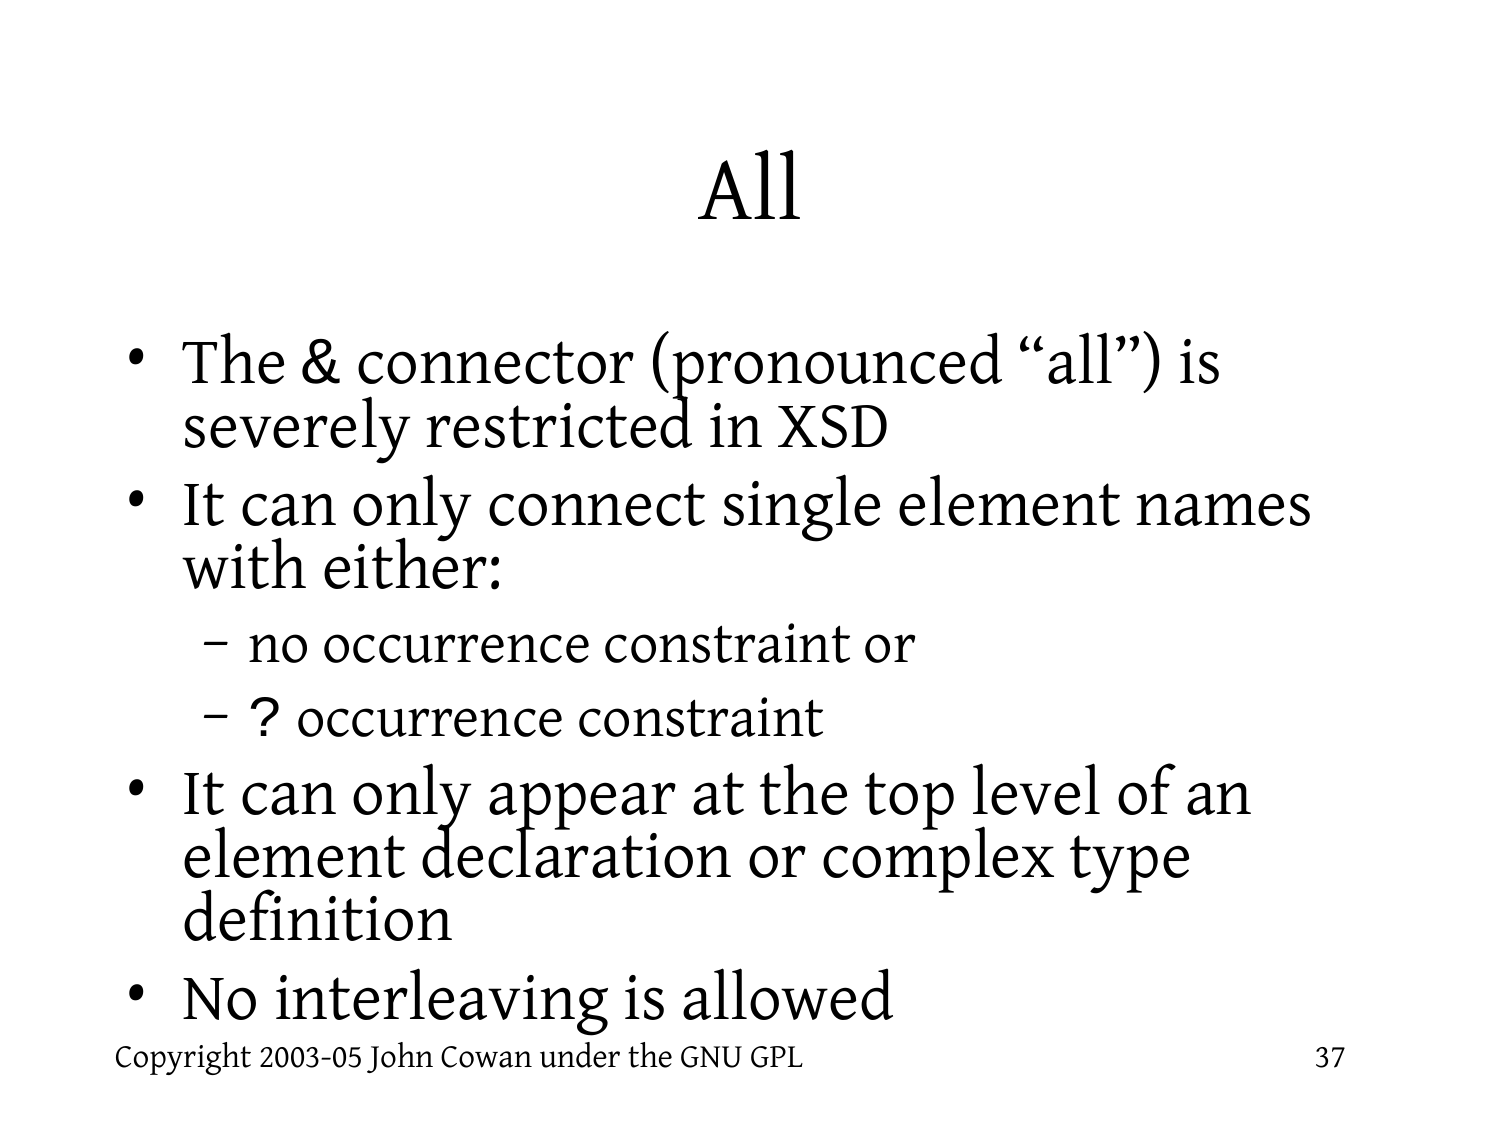

# All
The & connector (pronounced “all”) is severely restricted in XSD
It can only connect single element names with either:
no occurrence constraint or
? occurrence constraint
It can only appear at the top level of an element declaration or complex type definition
No interleaving is allowed